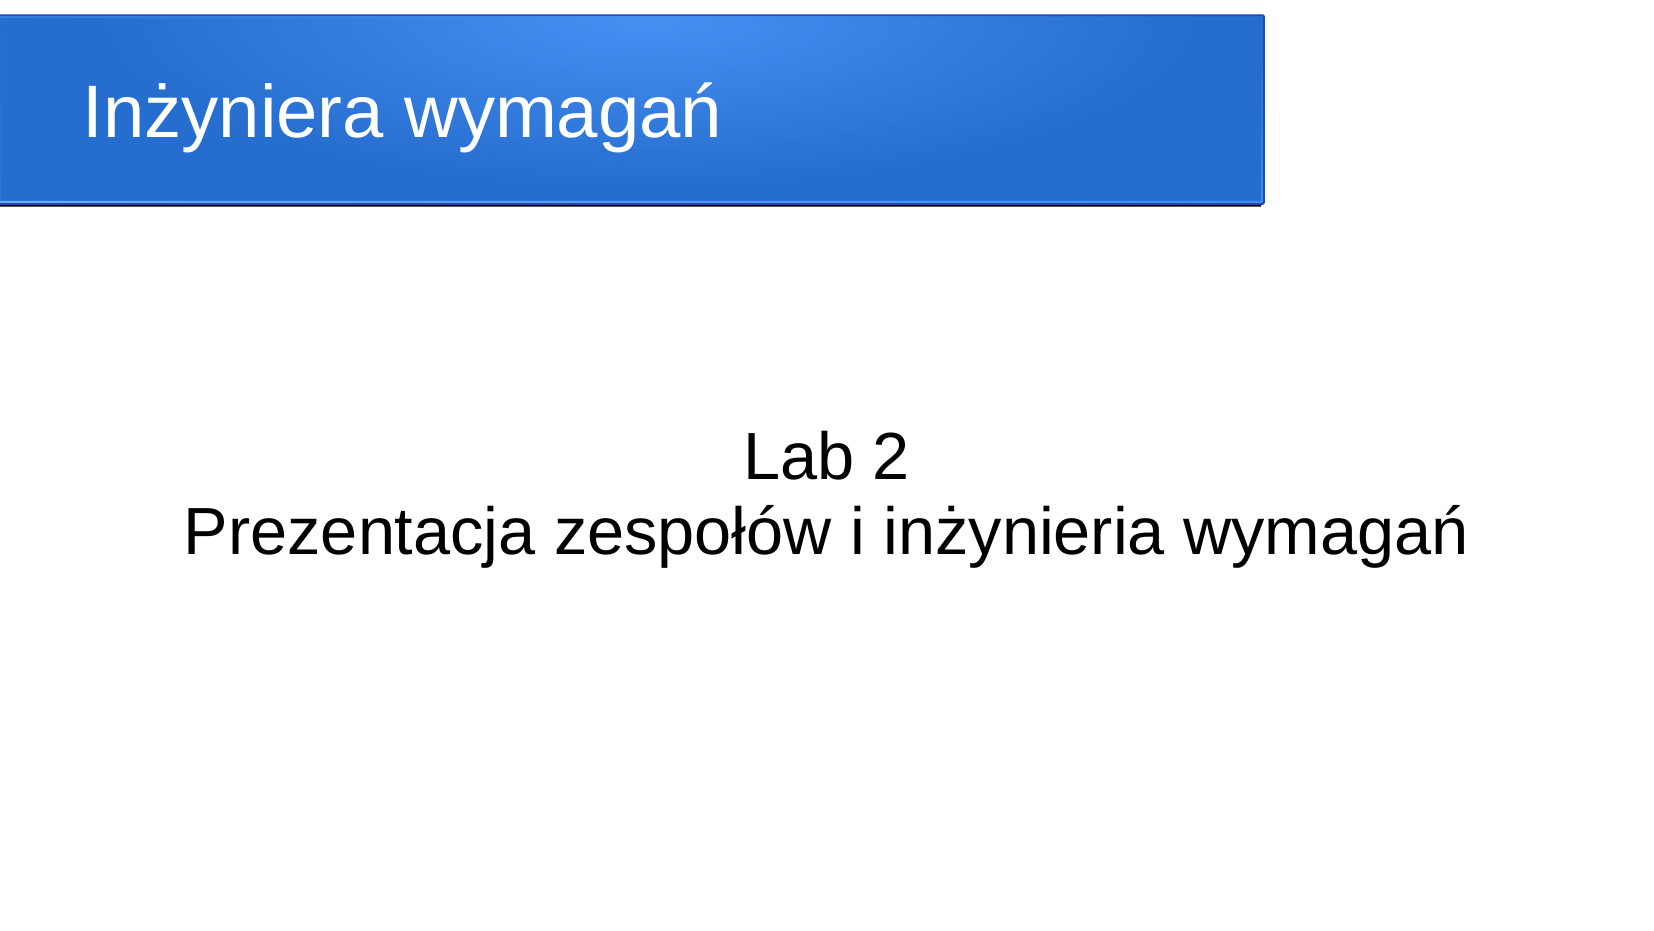

# Inżyniera wymagań
Lab 2
Prezentacja zespołów i inżynieria wymagań